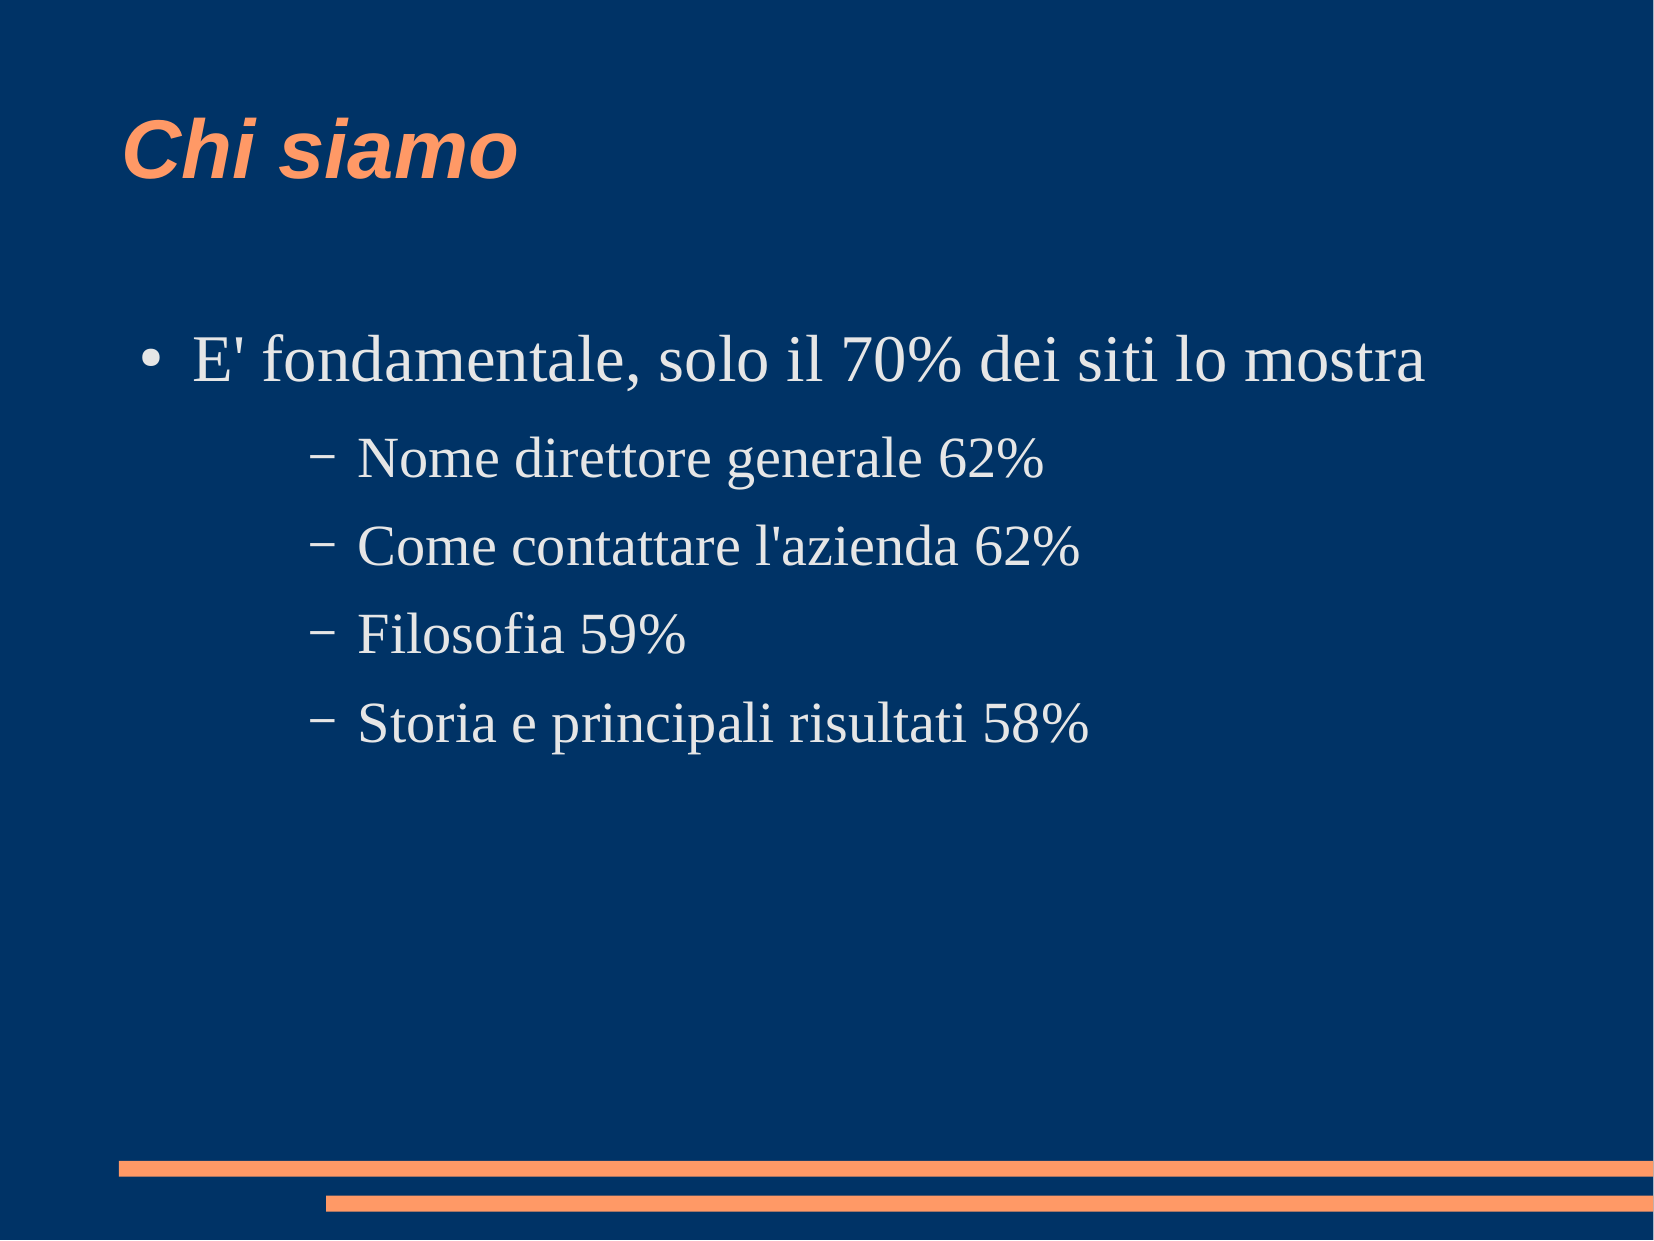

# Chi siamo
E' fondamentale, solo il 70% dei siti lo mostra
Nome direttore generale 62%
Come contattare l'azienda 62%
Filosofia 59%
Storia e principali risultati 58%